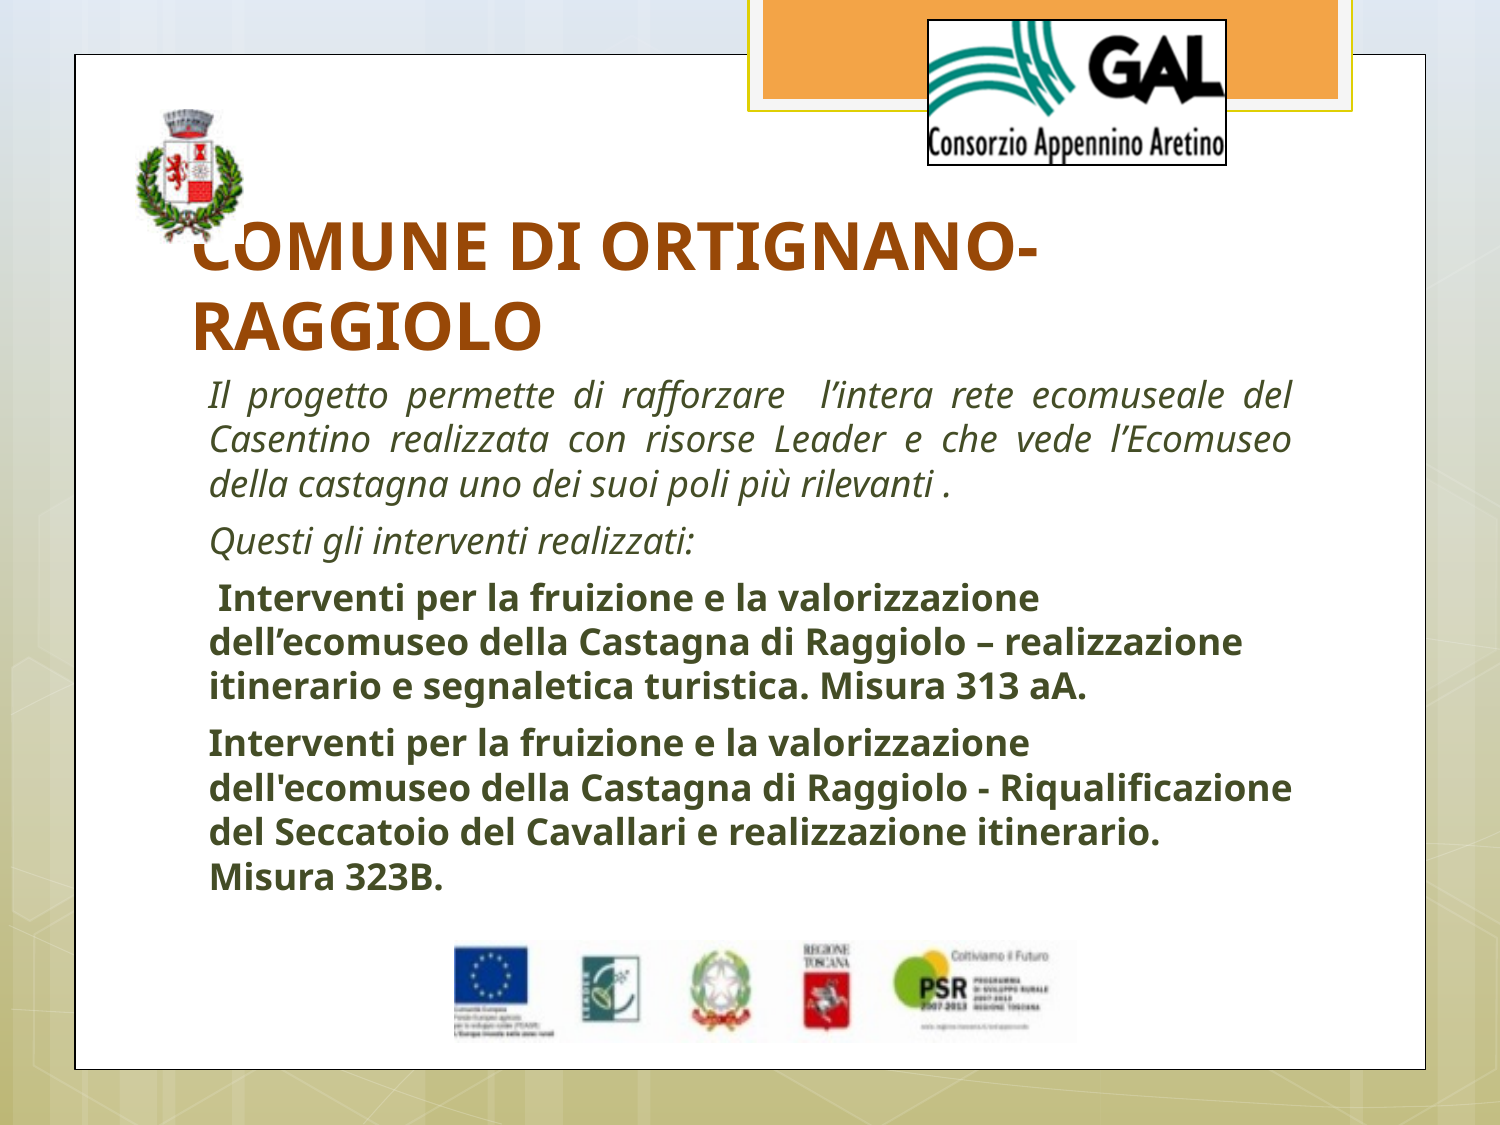

# COMUNE DI ORTIGNANO-RAGGIOLO
Il progetto permette di rafforzare l’intera rete ecomuseale del Casentino realizzata con risorse Leader e che vede l’Ecomuseo della castagna uno dei suoi poli più rilevanti .
Questi gli interventi realizzati:
 Interventi per la fruizione e la valorizzazione dell’ecomuseo della Castagna di Raggiolo – realizzazione itinerario e segnaletica turistica. Misura 313 aA.
Interventi per la fruizione e la valorizzazione dell'ecomuseo della Castagna di Raggiolo - Riqualificazione del Seccatoio del Cavallari e realizzazione itinerario. Misura 323B.